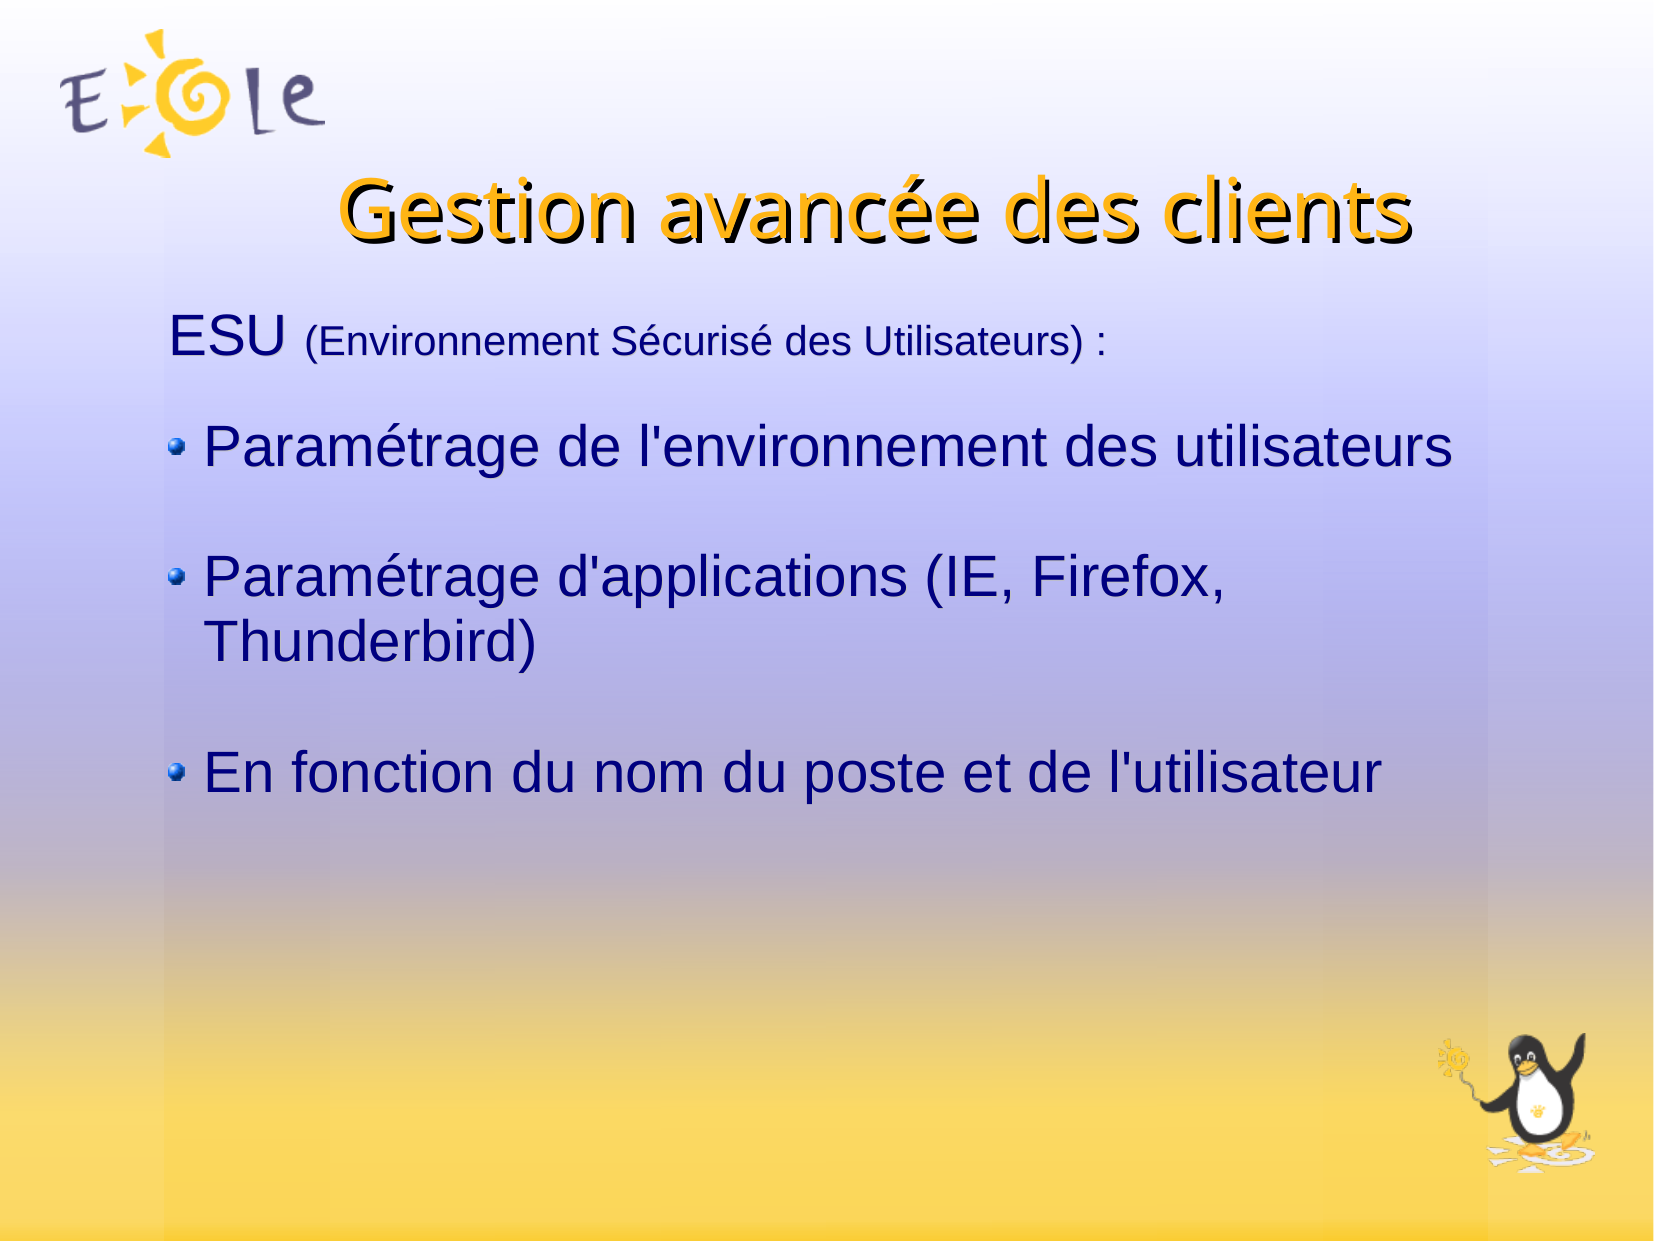

# Gestion avancée des clients
ESU (Environnement Sécurisé des Utilisateurs) :
Paramétrage de l'environnement des utilisateurs
Paramétrage d'applications (IE, Firefox, Thunderbird)
En fonction du nom du poste et de l'utilisateur